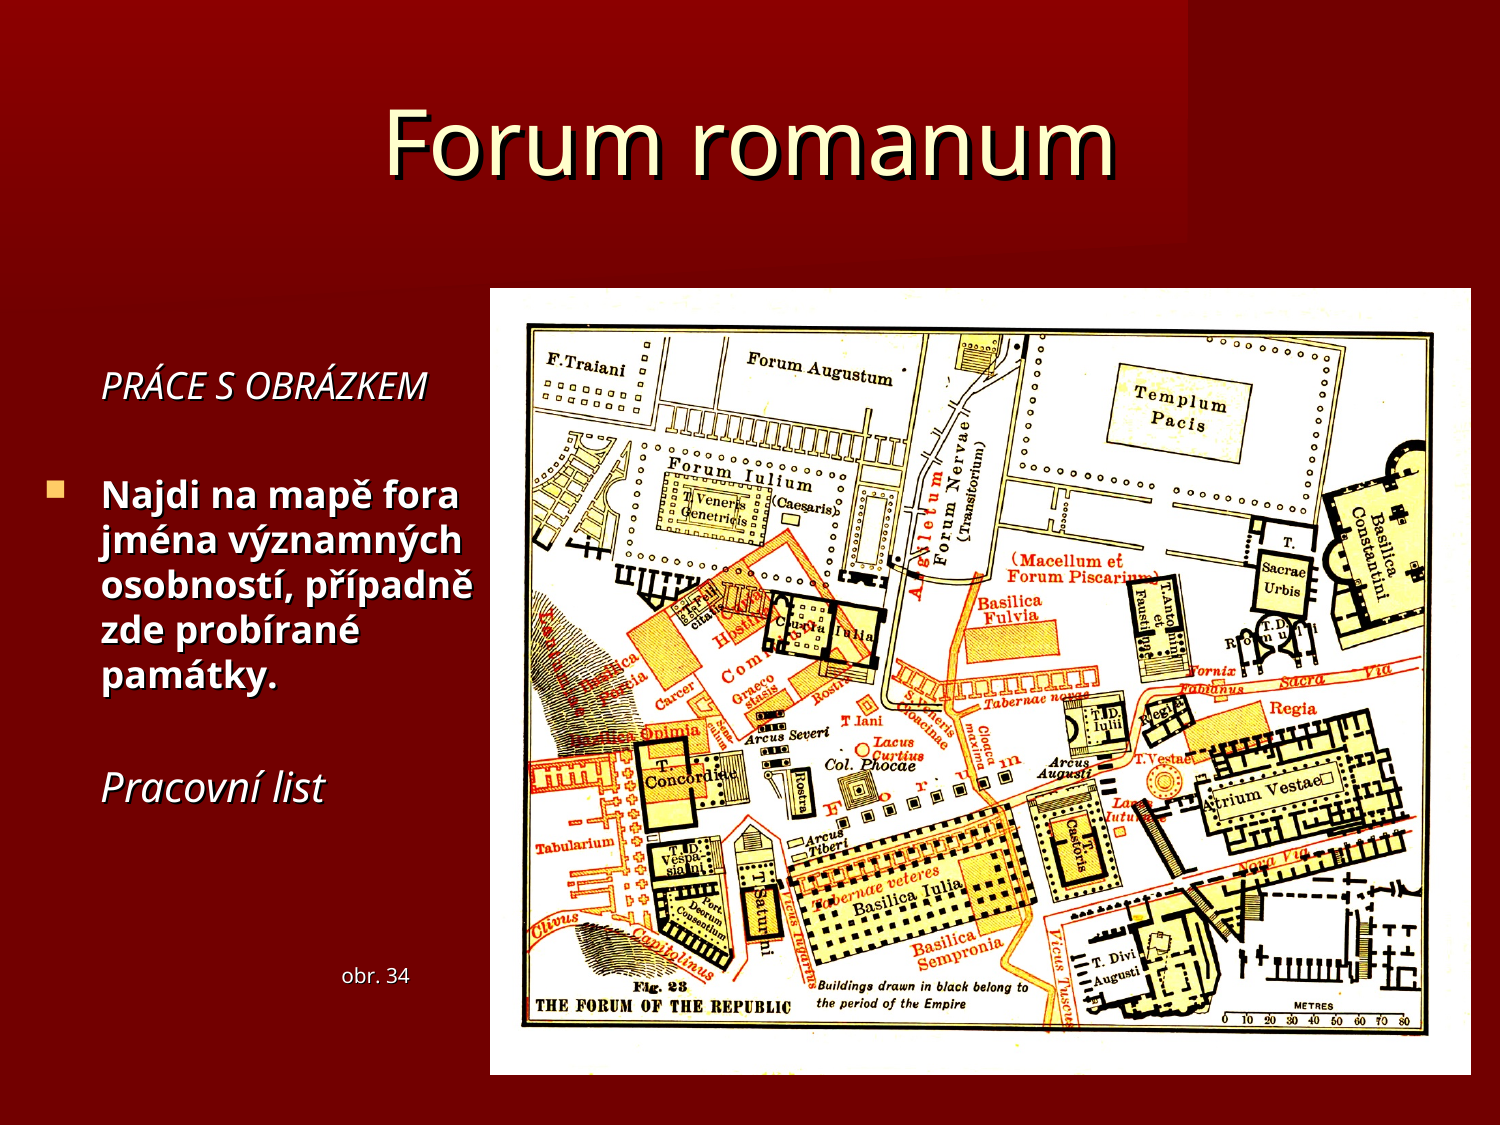

# Forum romanum
	PRÁCE S OBRÁZKEM
Najdi na mapě fora jména významných osobností, případně zde probírané památky.
	Pracovní list
 obr. 34